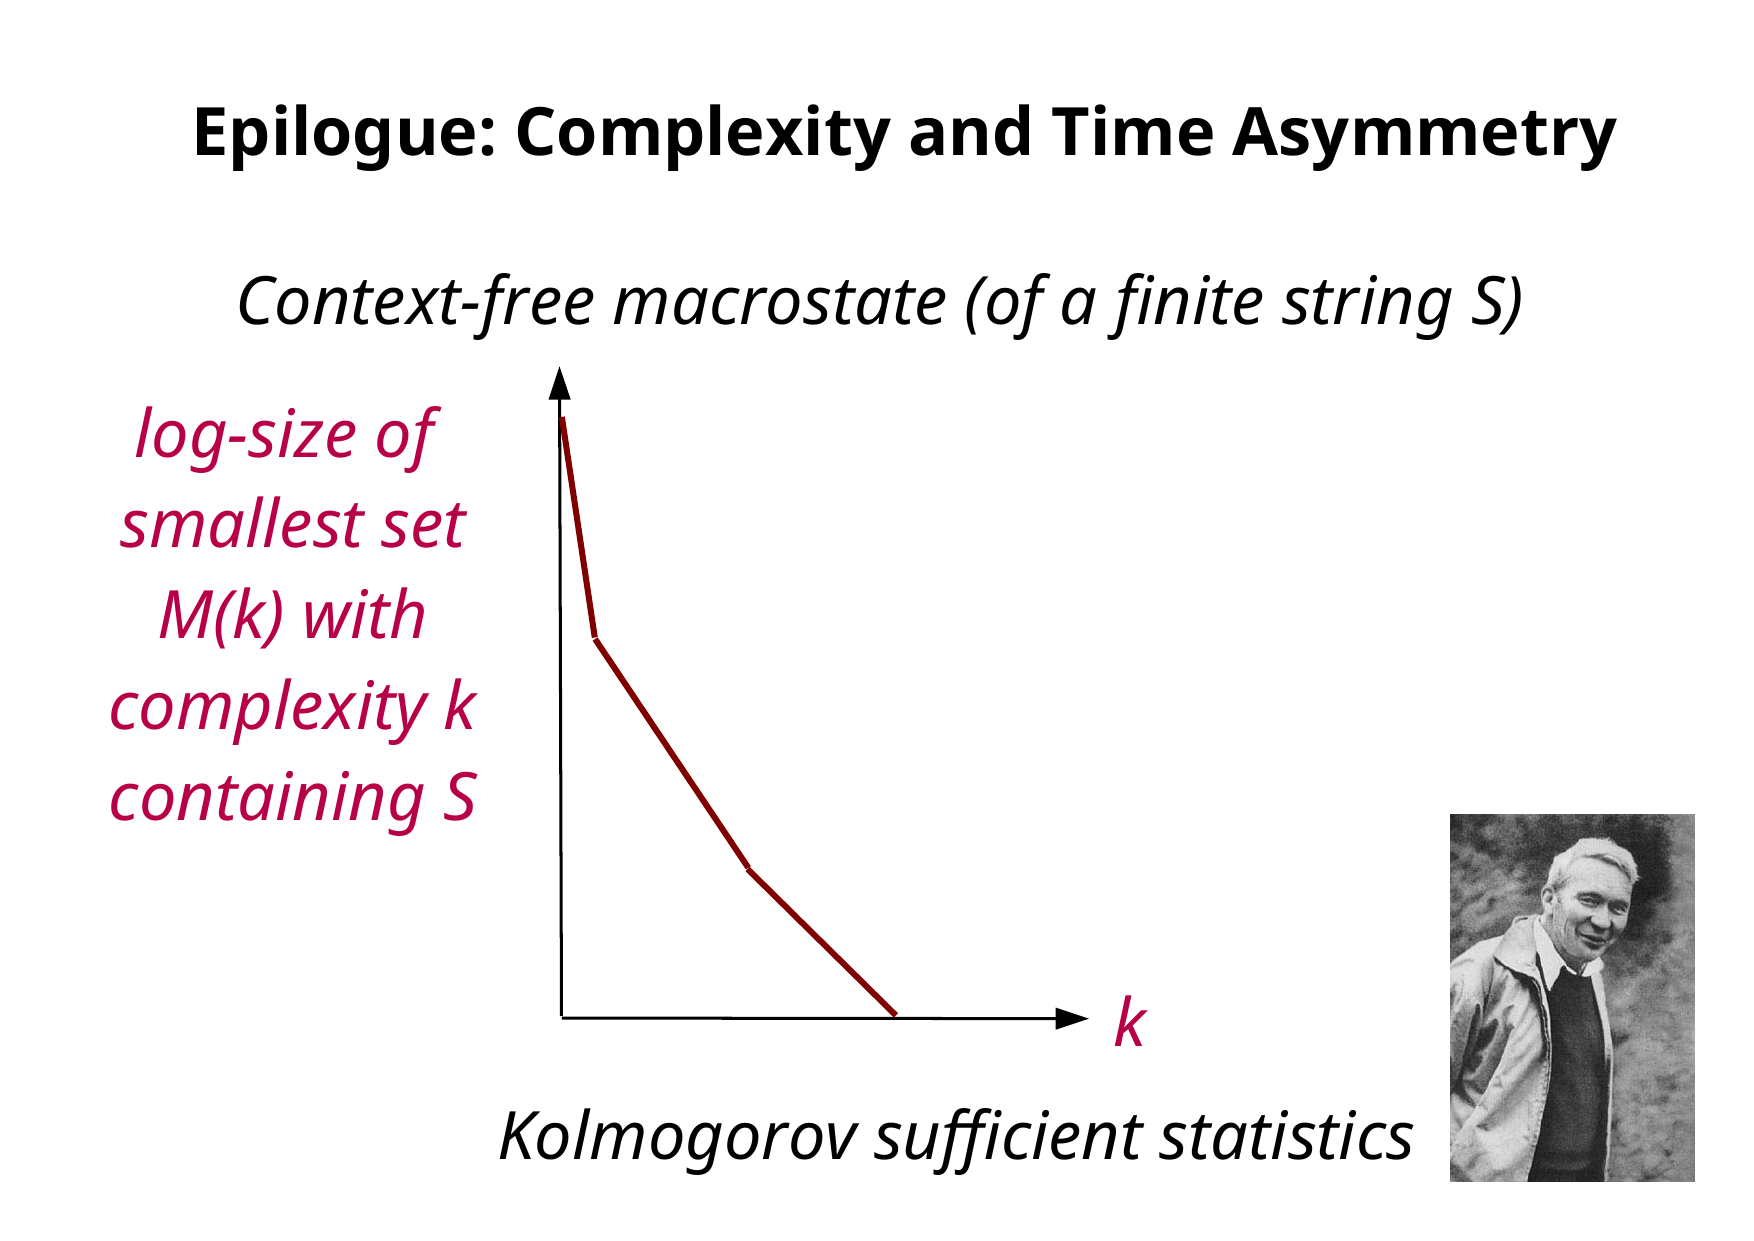

Epilogue: Complexity and Time Asymmetry
Context-free macrostate (of a finite string S)
log-size of
smallest set M(k) with complexity k
containing S
k
Kolmogorov sufficient statistics